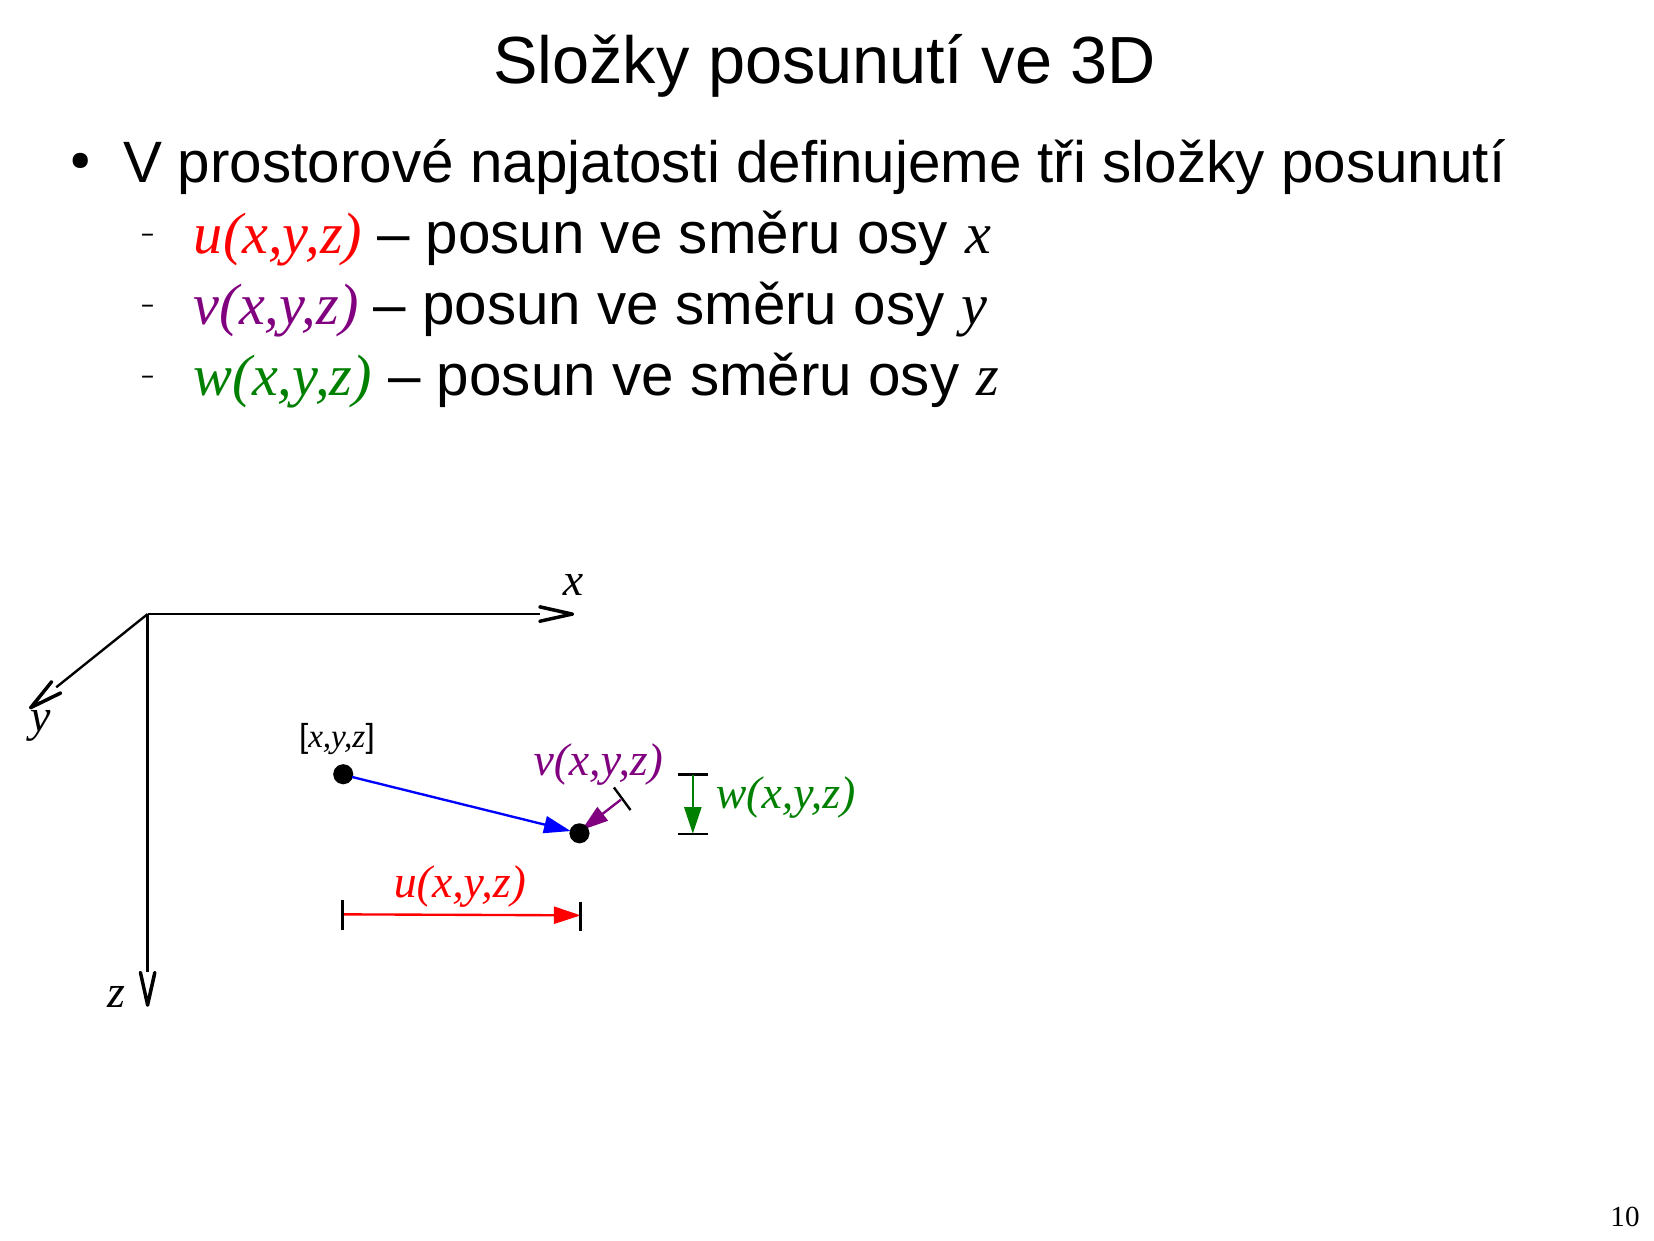

# Složky posunutí ve 3D
V prostorové napjatosti definujeme tři složky posunutí
u(x,y,z) – posun ve směru osy x
v(x,y,z) – posun ve směru osy y
w(x,y,z) – posun ve směru osy z
x
y
[x,y,z]
v(x,y,z)
w(x,y,z)
u(x,y,z)
z
10